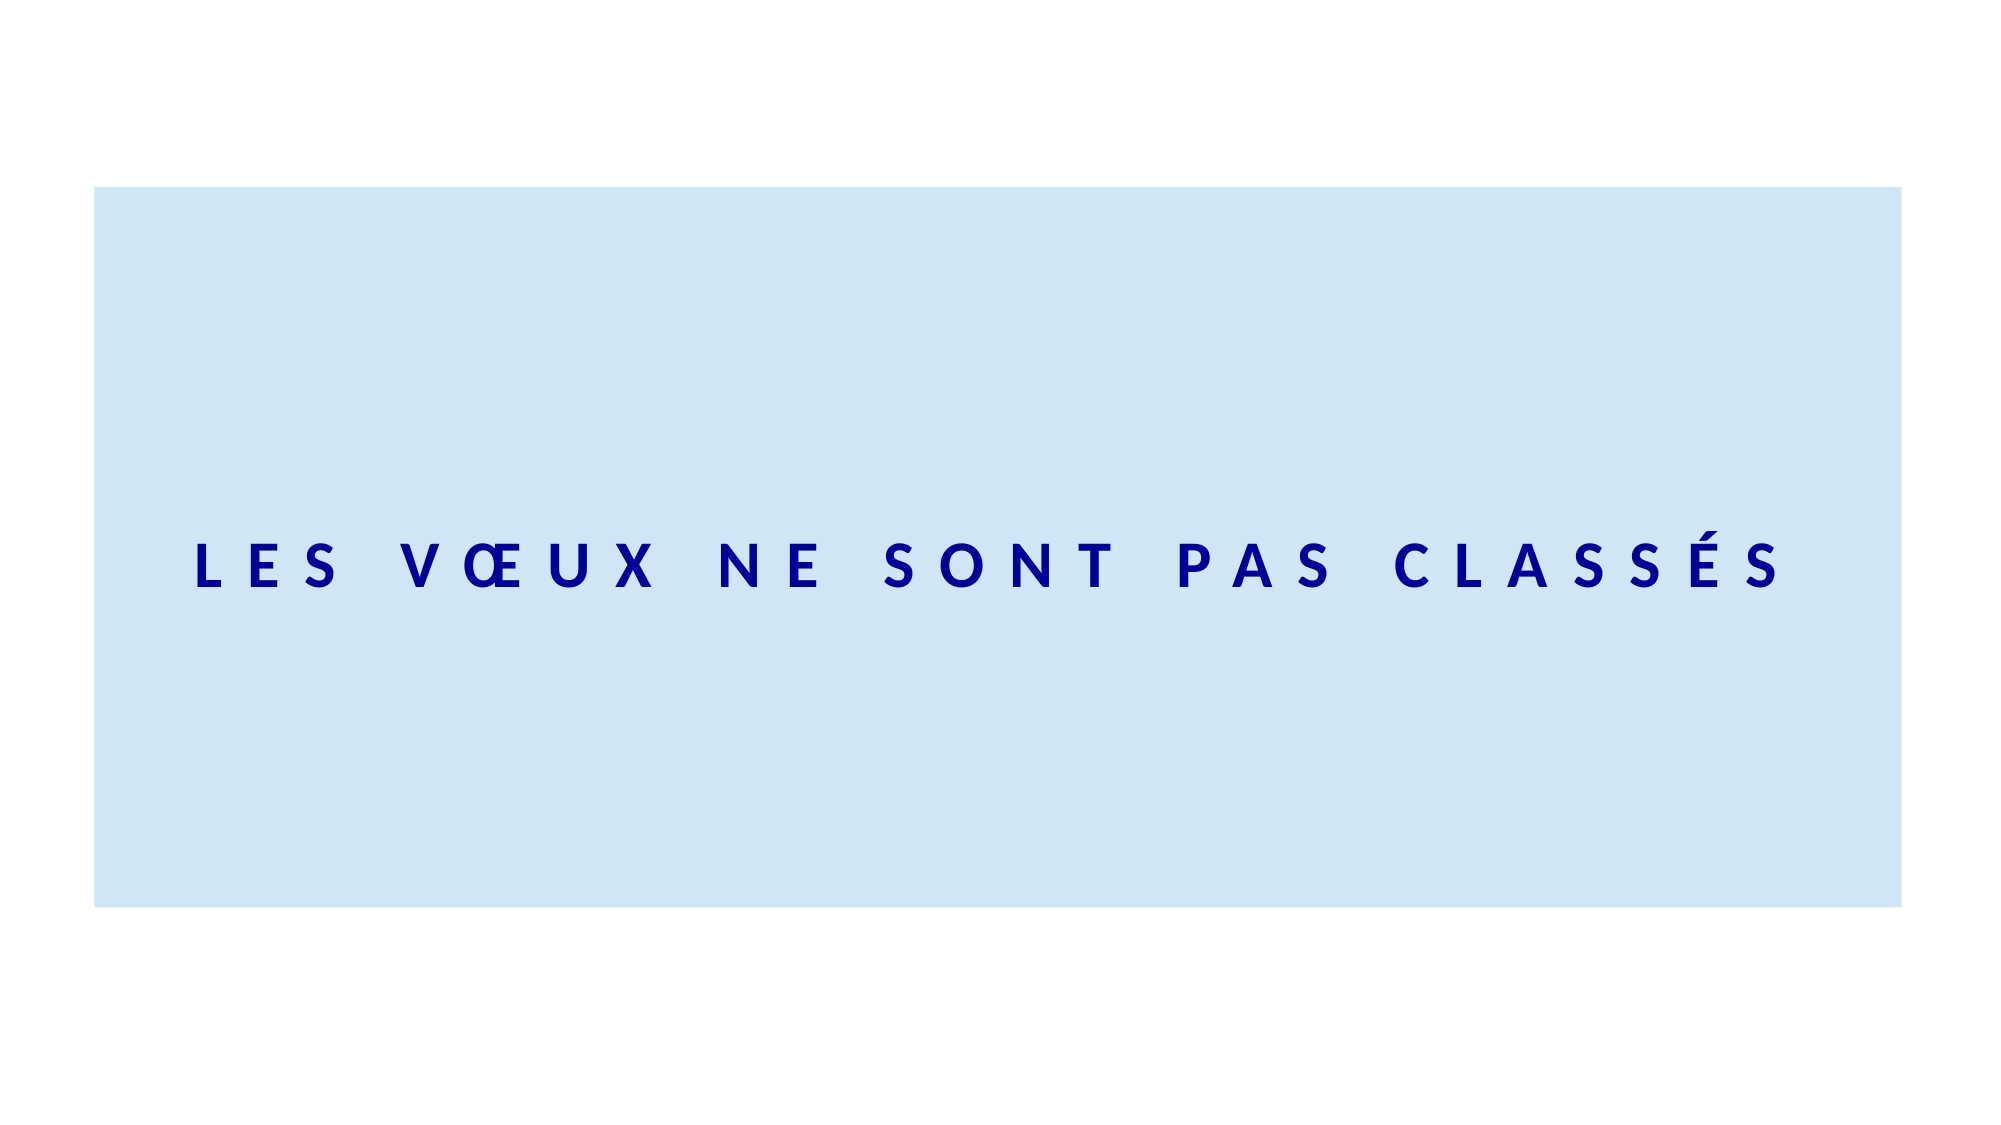

# LES VŒUX NE SONT PAS CLASSÉS